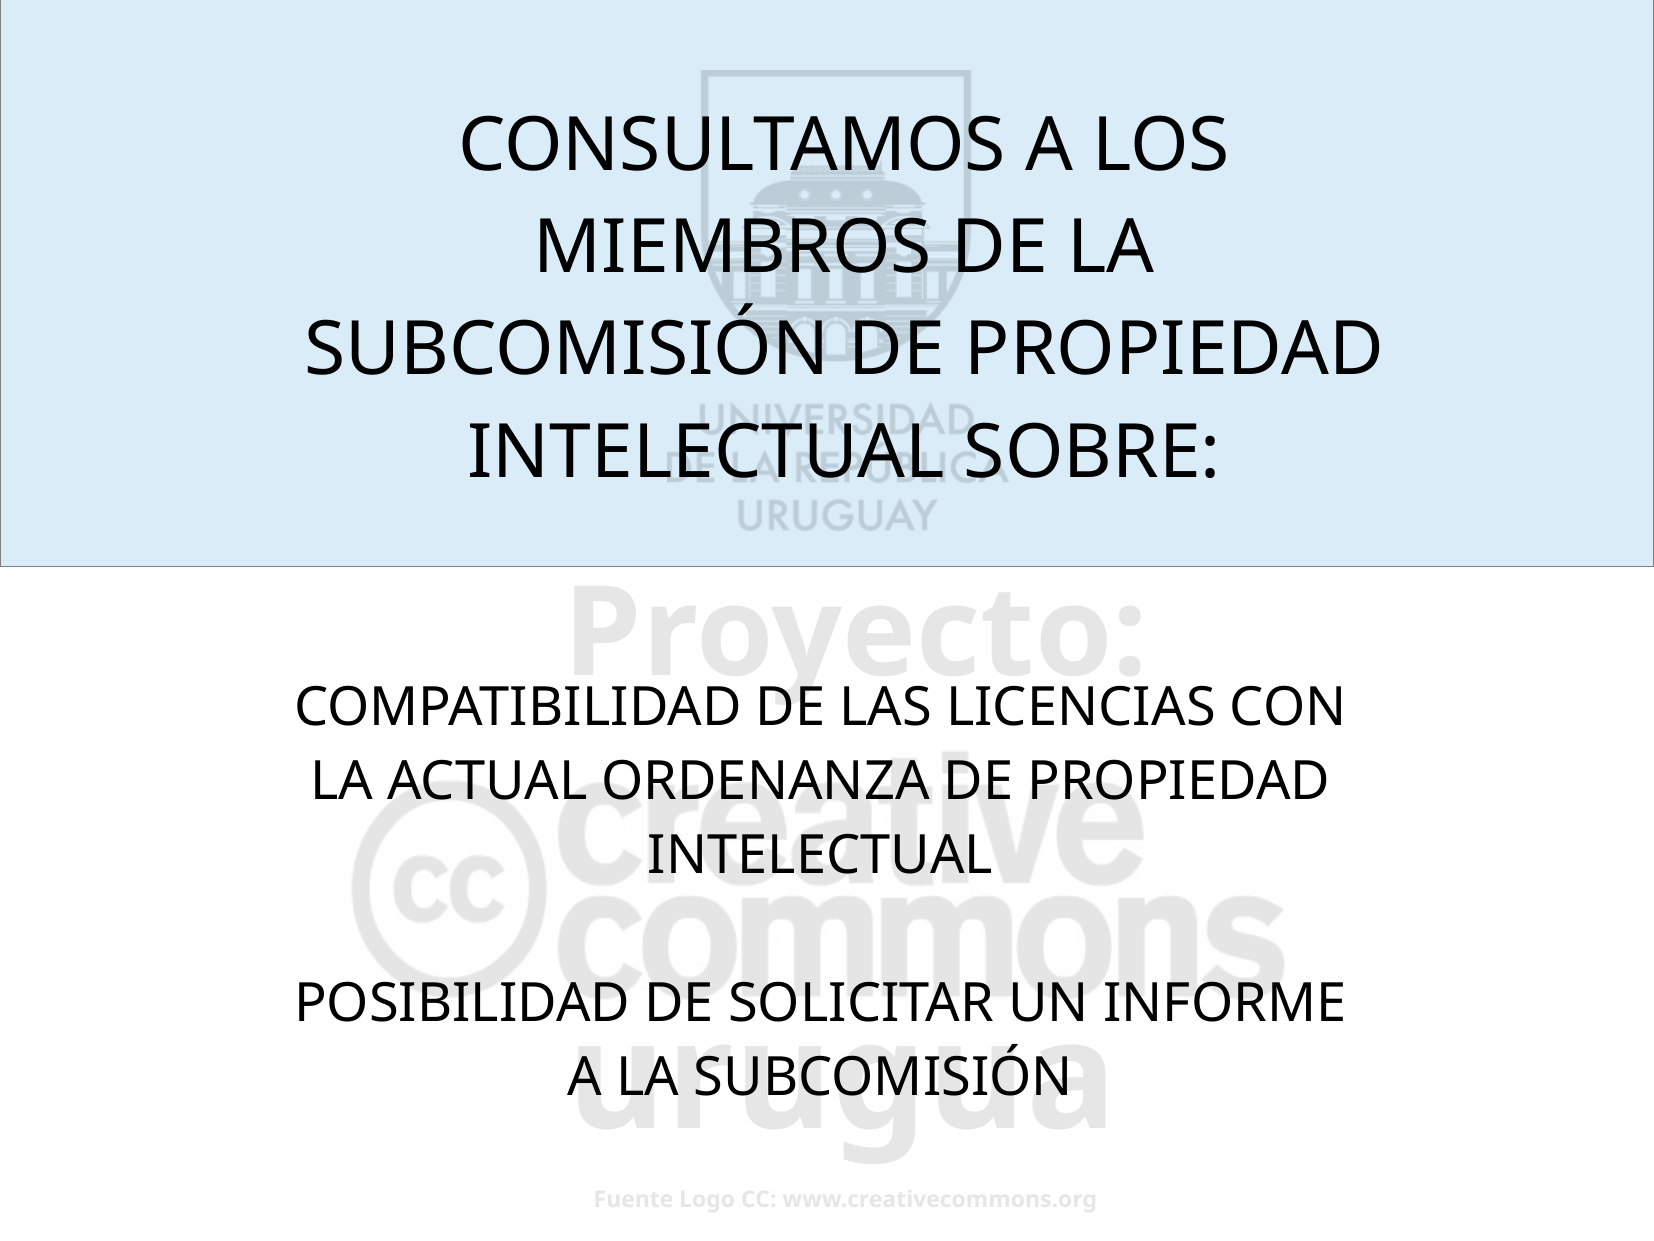

CONSULTAMOS A LOS MIEMBROS DE LA SUBCOMISIÓN DE PROPIEDAD INTELECTUAL SOBRE:
Proyecto:
COMPATIBILIDAD DE LAS LICENCIAS CON LA ACTUAL ORDENANZA DE PROPIEDAD INTELECTUAL
POSIBILIDAD DE SOLICITAR UN INFORME A LA SUBCOMISIÓN
uruguay
Fuente Logo CC: www.creativecommons.org